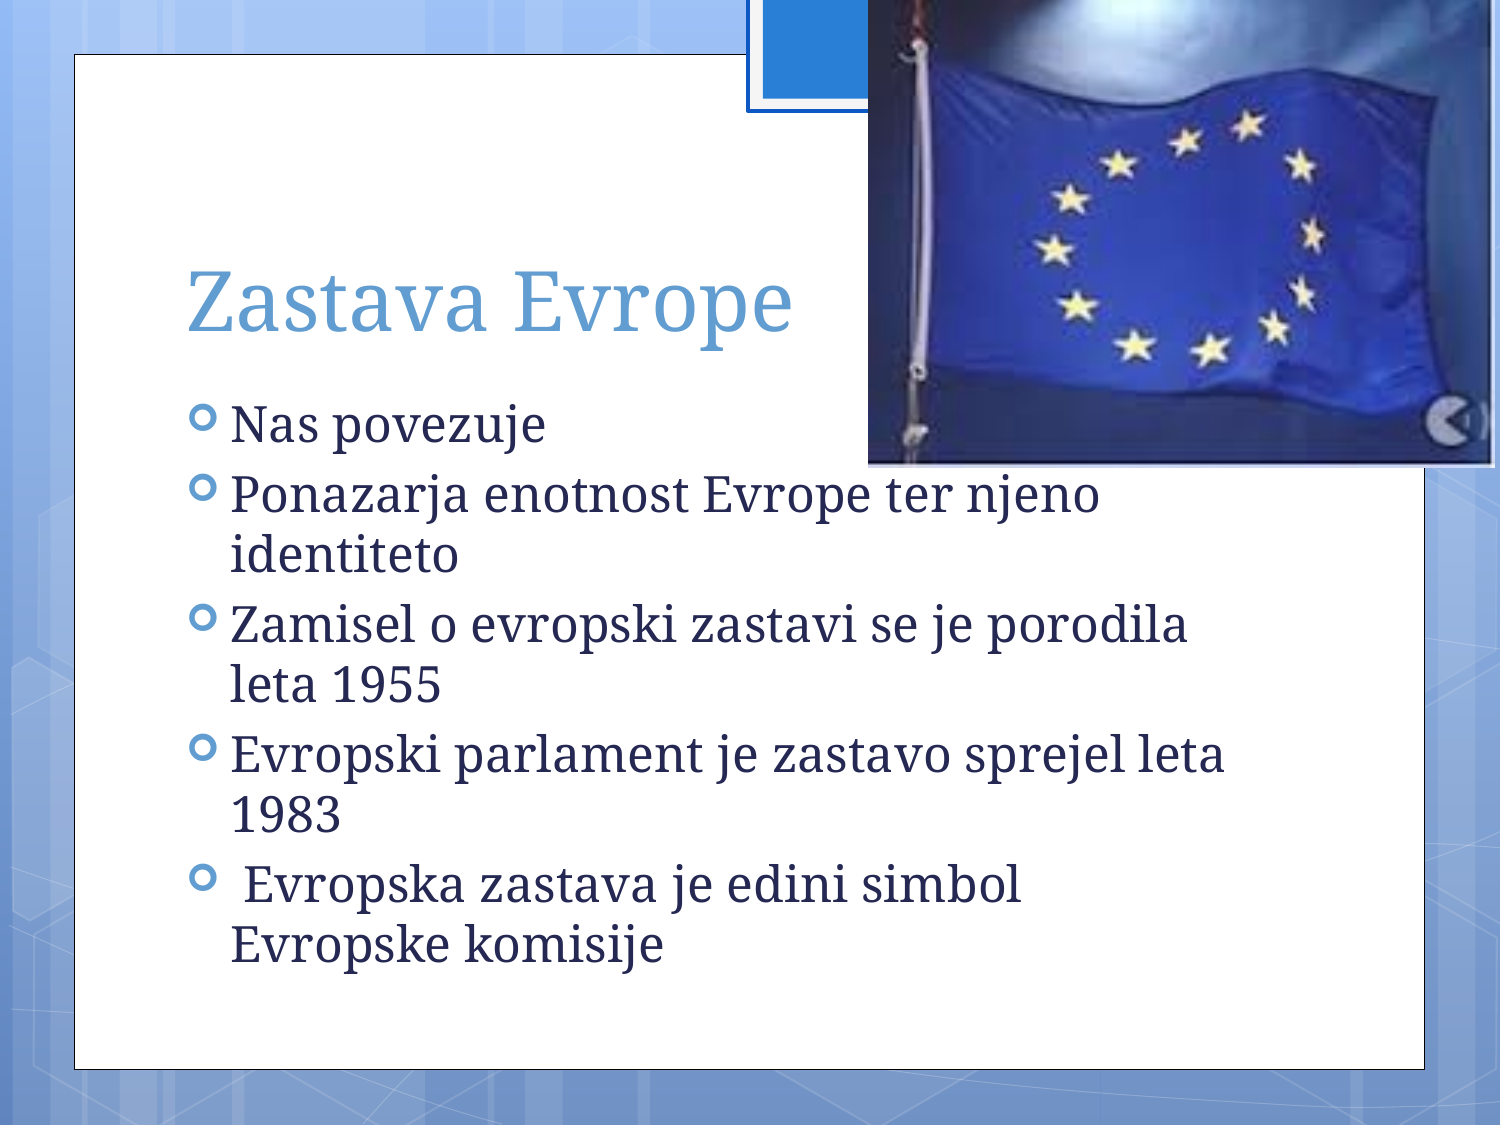

# Zastava Evrope
Nas povezuje
Ponazarja enotnost Evrope ter njeno identiteto
Zamisel o evropski zastavi se je porodila leta 1955
Evropski parlament je zastavo sprejel leta 1983
 Evropska zastava je edini simbol Evropske komisije